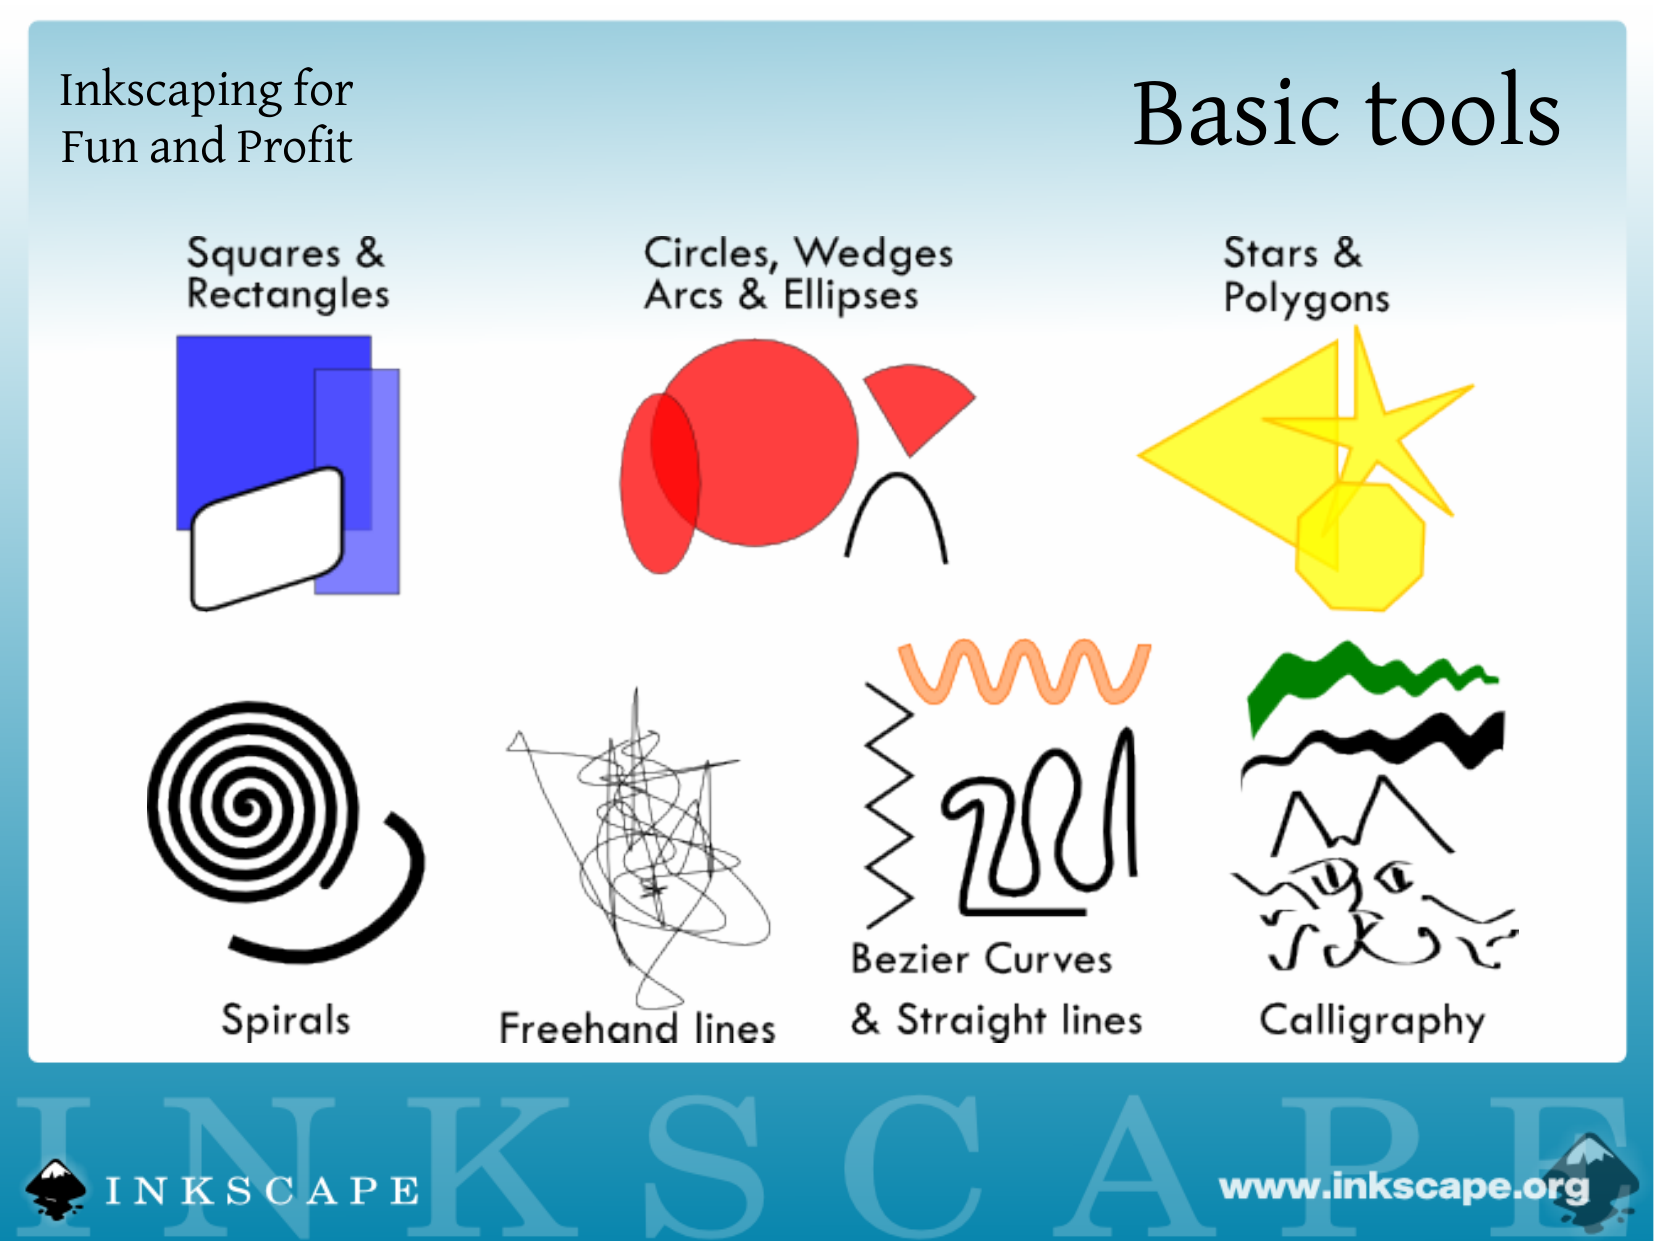

# Basic tools
Inkscaping for
Fun and Profit